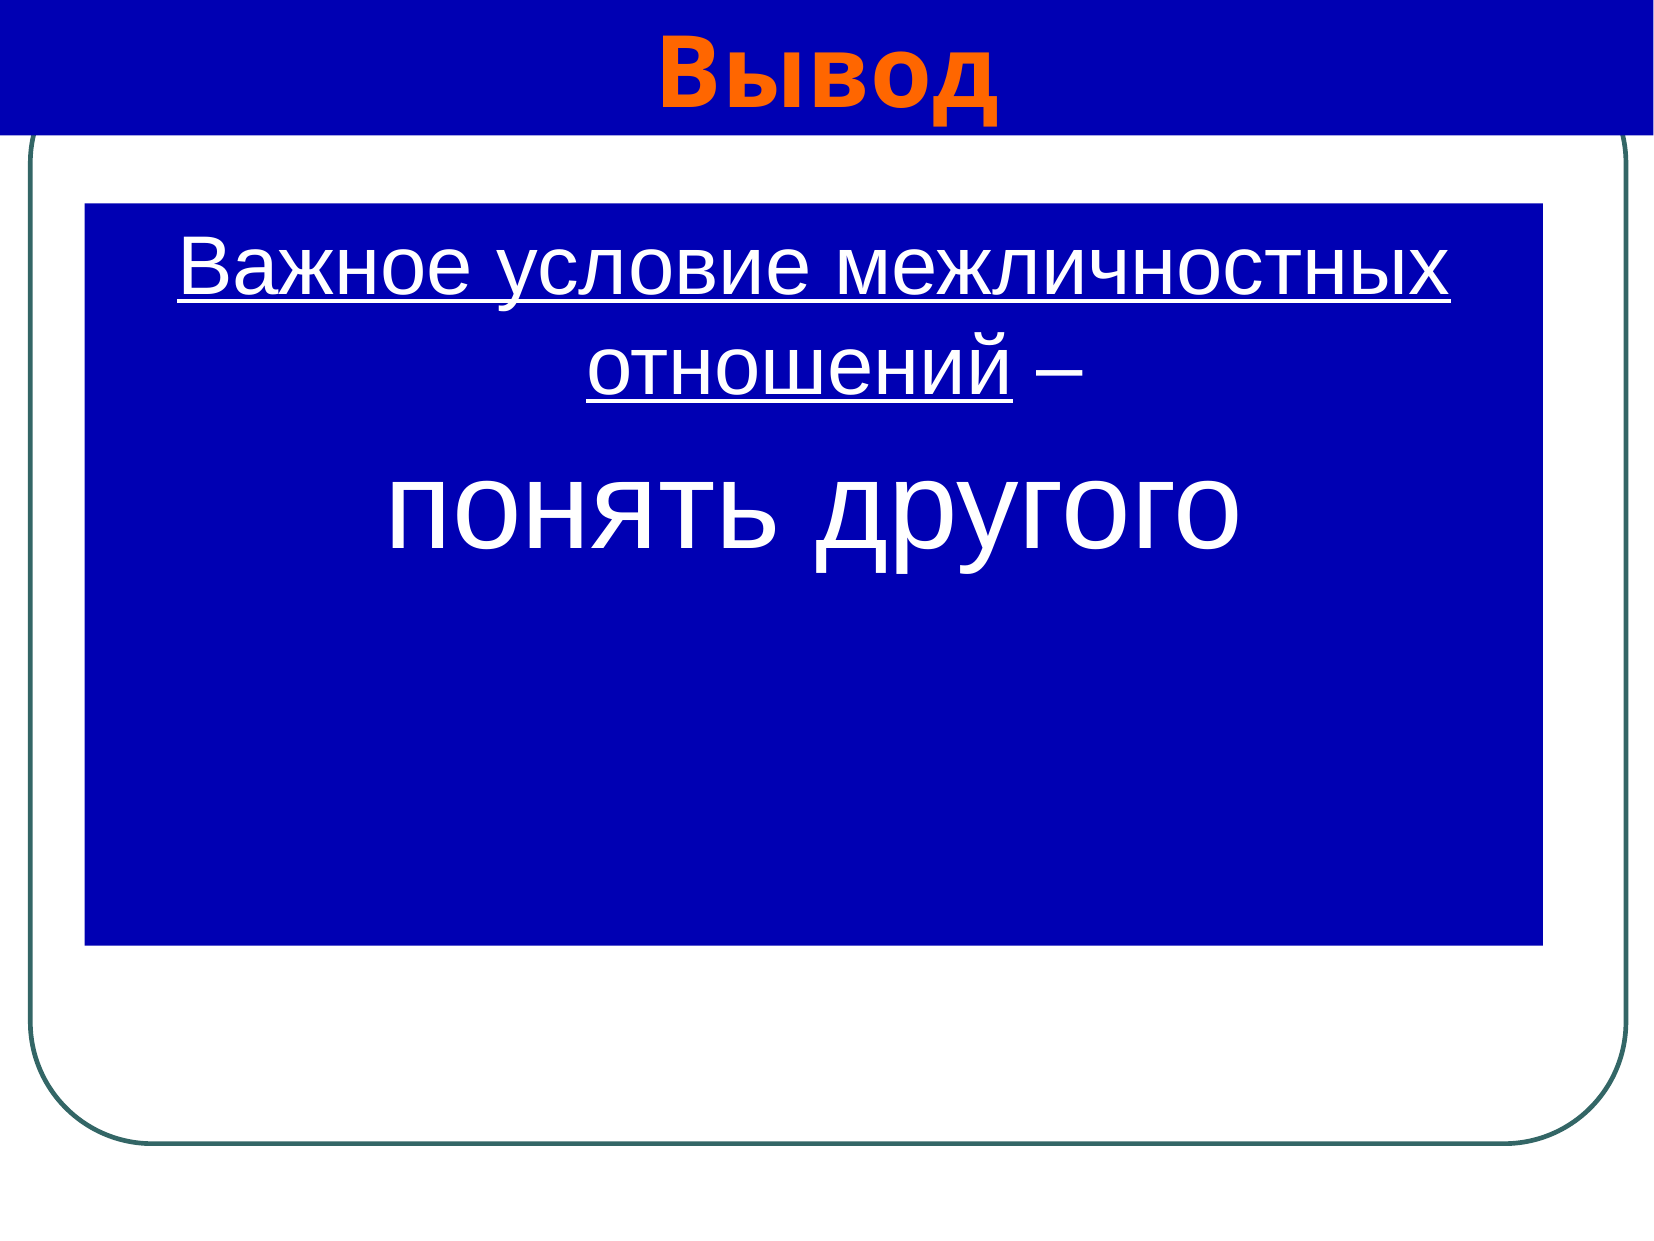

Вывод
Важное условие межличностных отношений –
понять другого